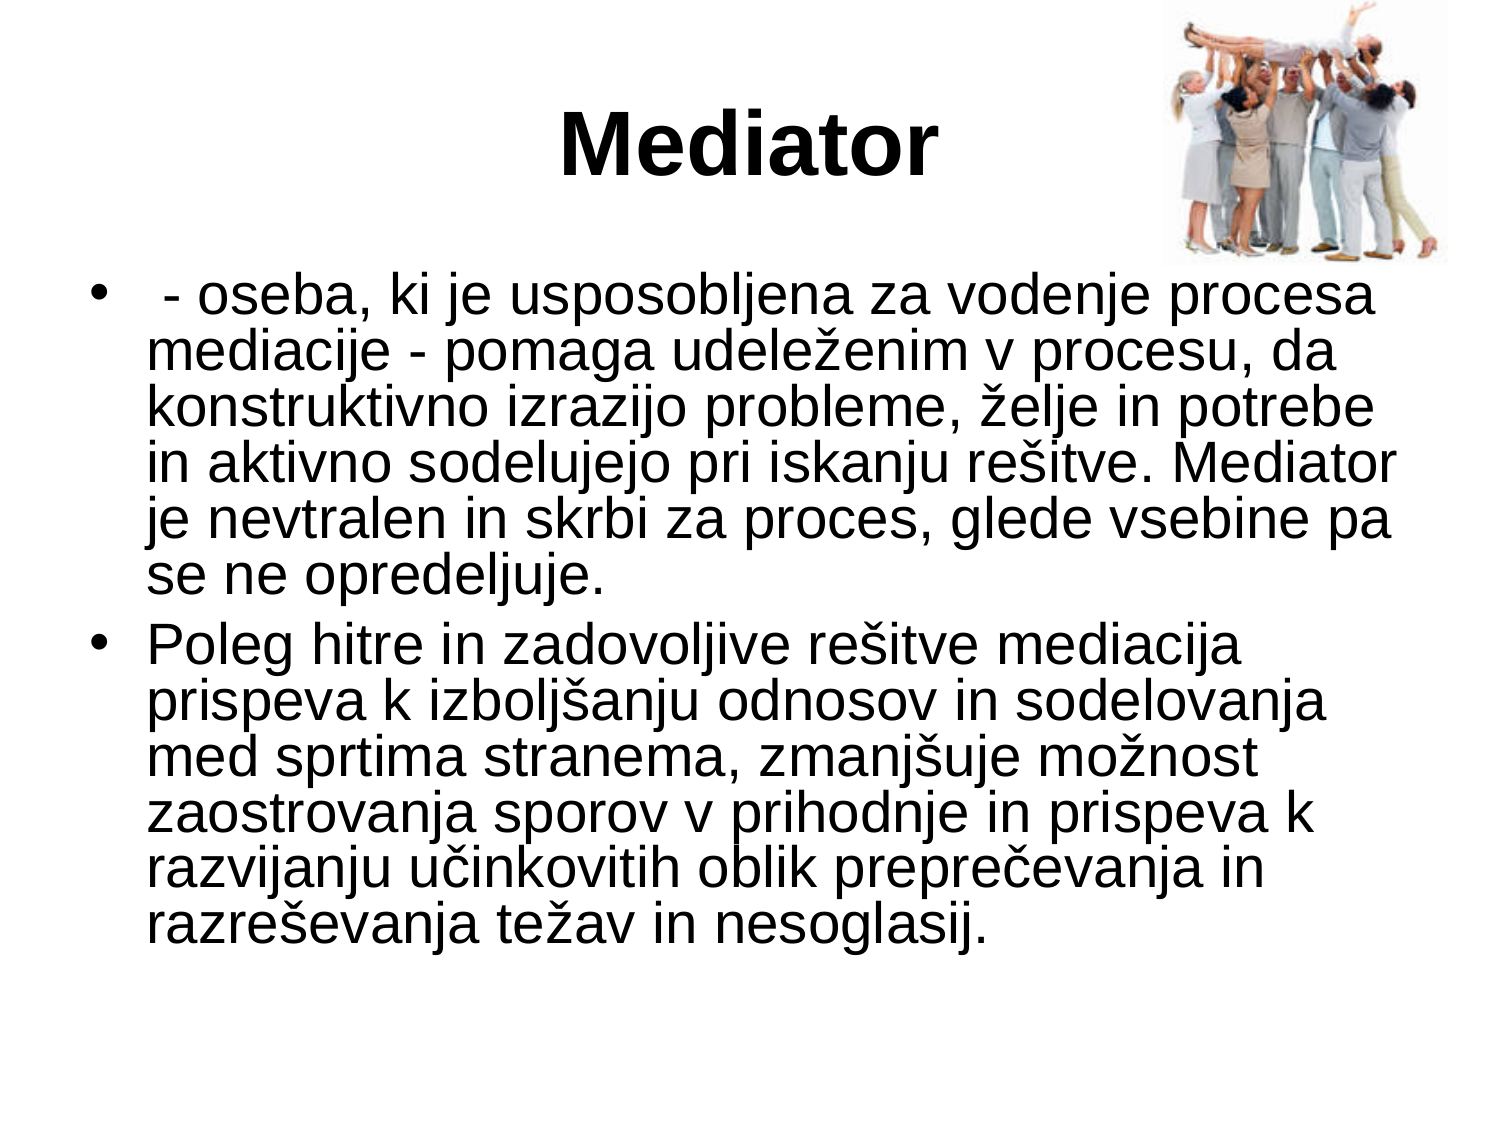

# Mediator
 - oseba, ki je usposobljena za vodenje procesa mediacije - pomaga udeleženim v procesu, da konstruktivno izrazijo probleme, želje in potrebe in aktivno sodelujejo pri iskanju rešitve. Mediator je nevtralen in skrbi za proces, glede vsebine pa se ne opredeljuje.
Poleg hitre in zadovoljive rešitve mediacija prispeva k izboljšanju odnosov in sodelovanja med sprtima stranema, zmanjšuje možnost zaostrovanja sporov v prihodnje in prispeva k razvijanju učinkovitih oblik preprečevanja in razreševanja težav in nesoglasij.